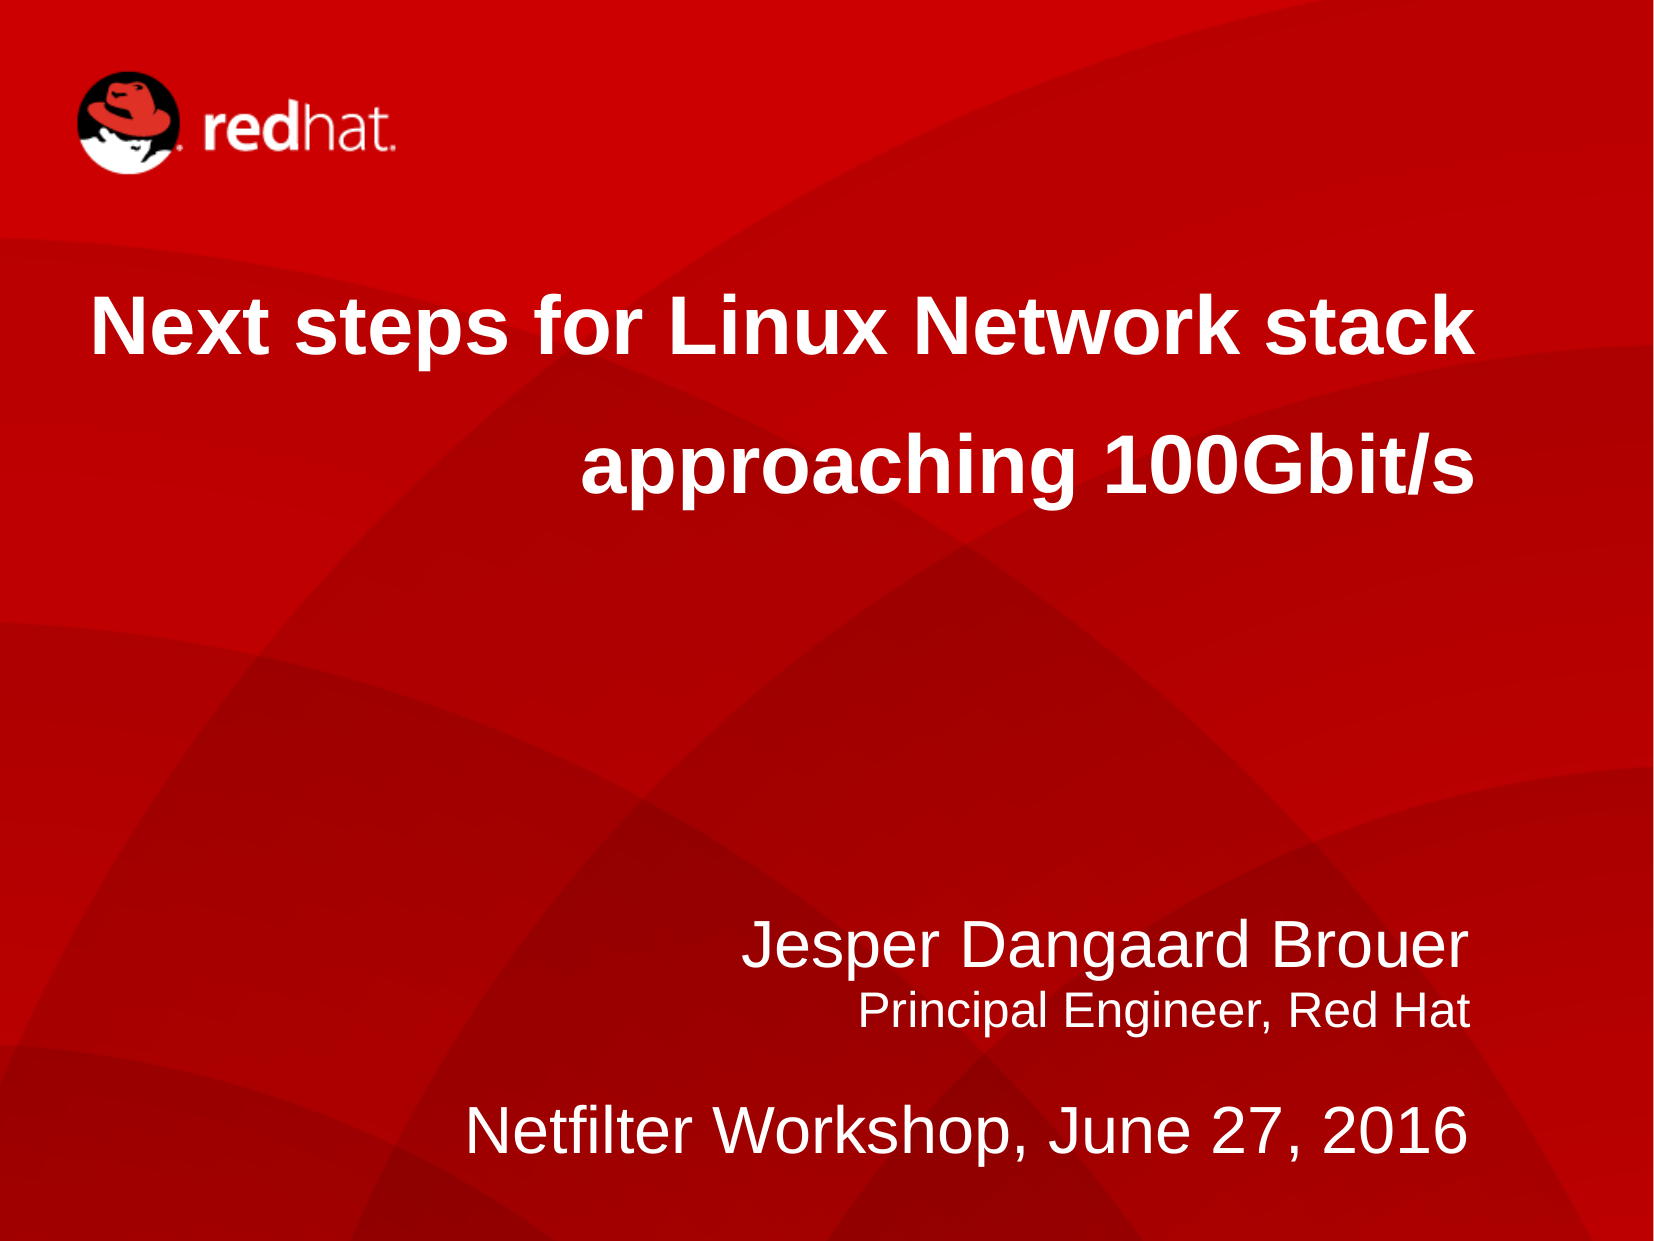

Next steps for Linux Network stack
approaching 100Gbit/s
Jesper Dangaard Brouer
Principal Engineer, Red Hat
Netfilter Workshop, June 27, 2016